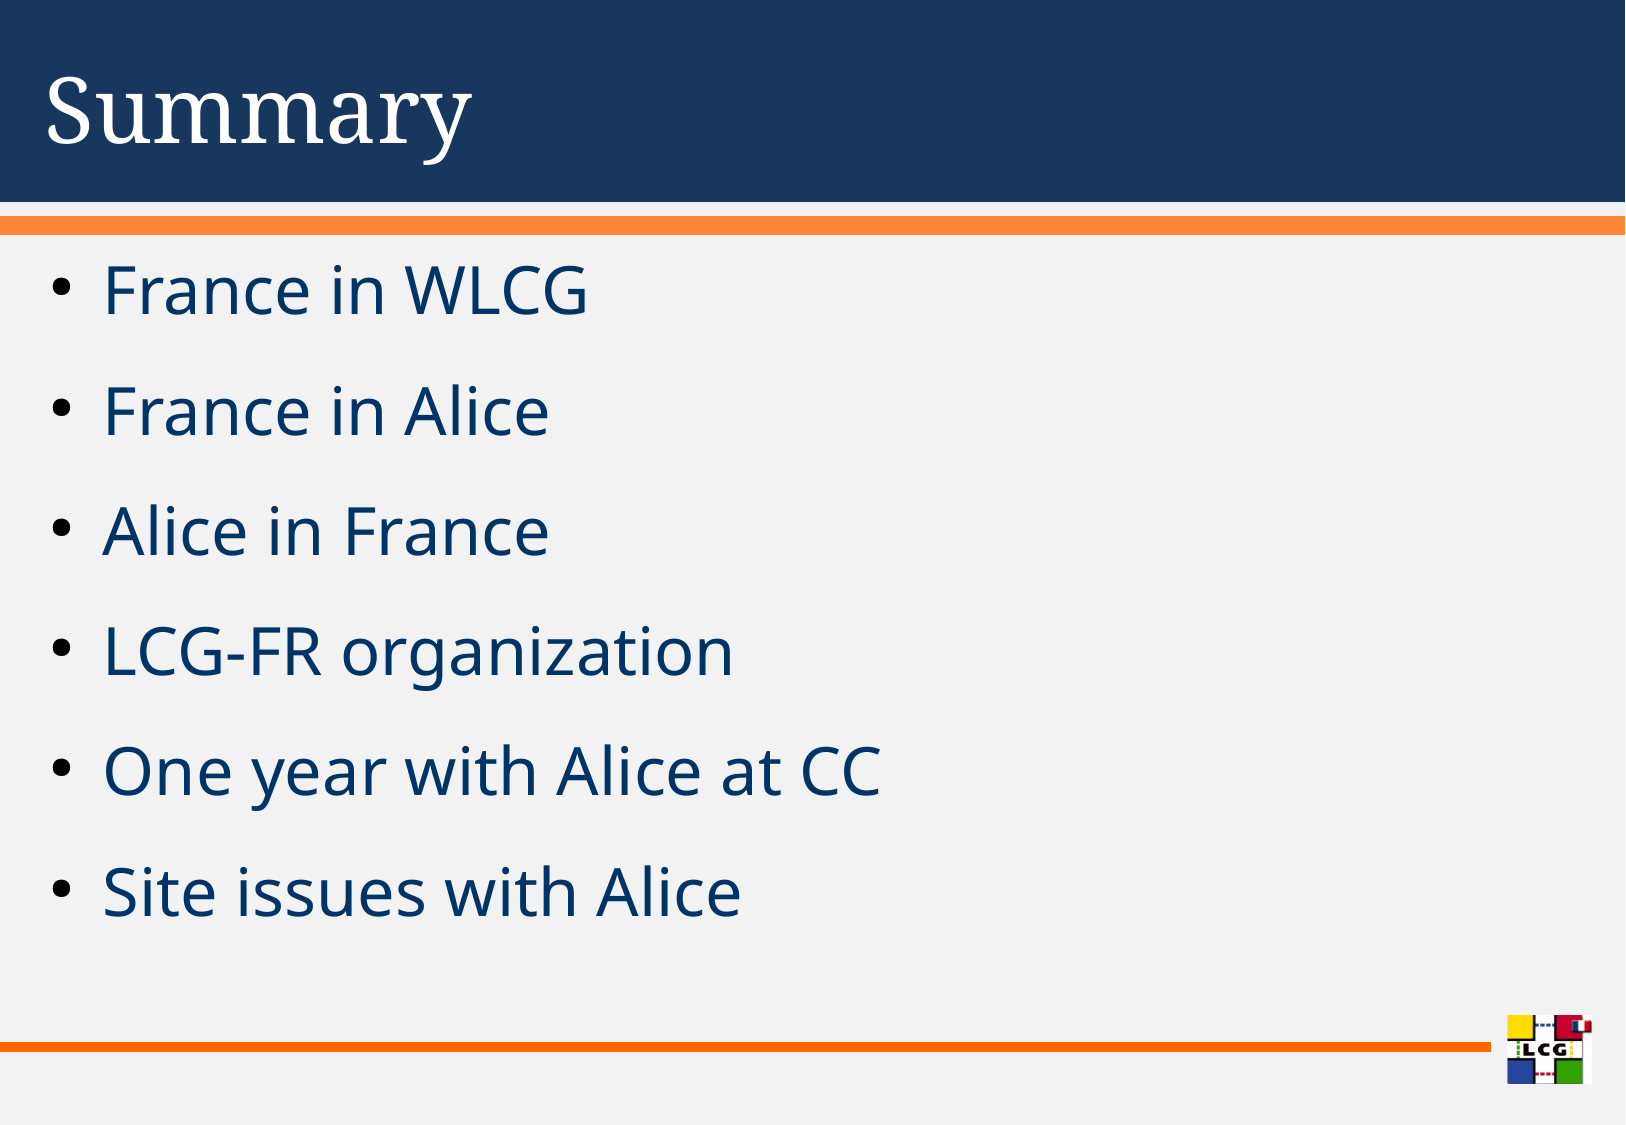

# Summary
France in WLCG
France in Alice
Alice in France
LCG-FR organization
One year with Alice at CC
Site issues with Alice